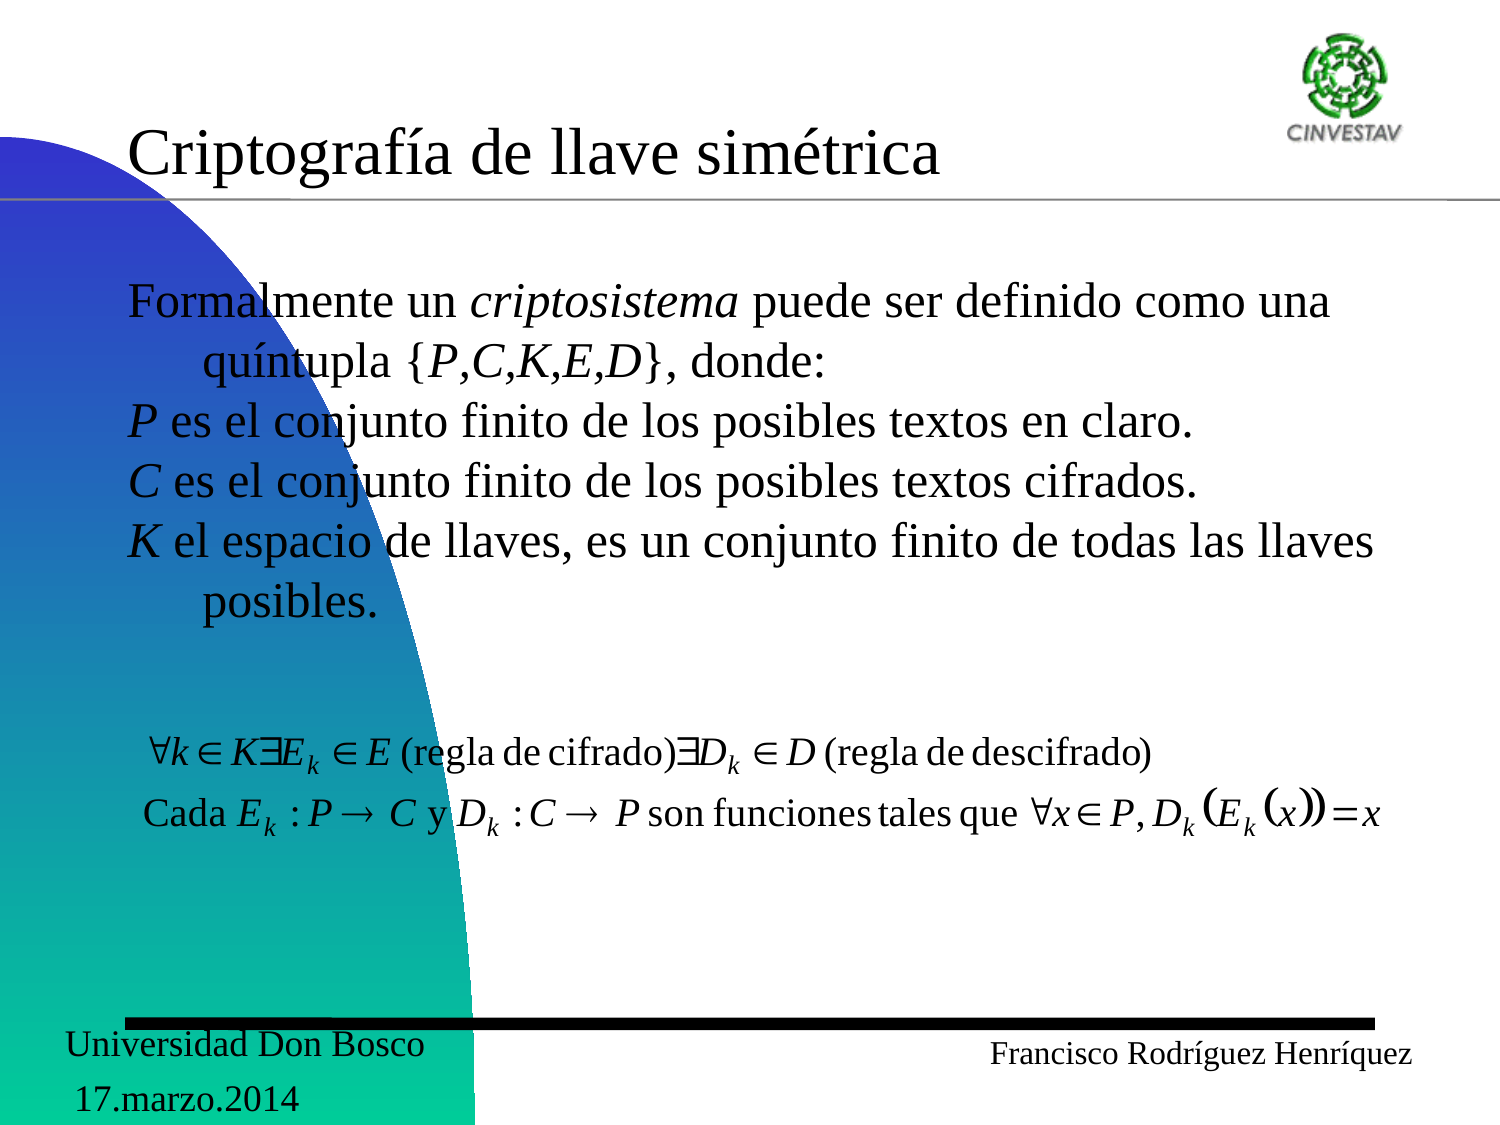

Criptografía de llave simétrica
Formalmente un criptosistema puede ser definido como una quíntupla {P,C,K,E,D}, donde:
P es el conjunto finito de los posibles textos en claro.
C es el conjunto finito de los posibles textos cifrados.
K el espacio de llaves, es un conjunto finito de todas las llaves posibles.